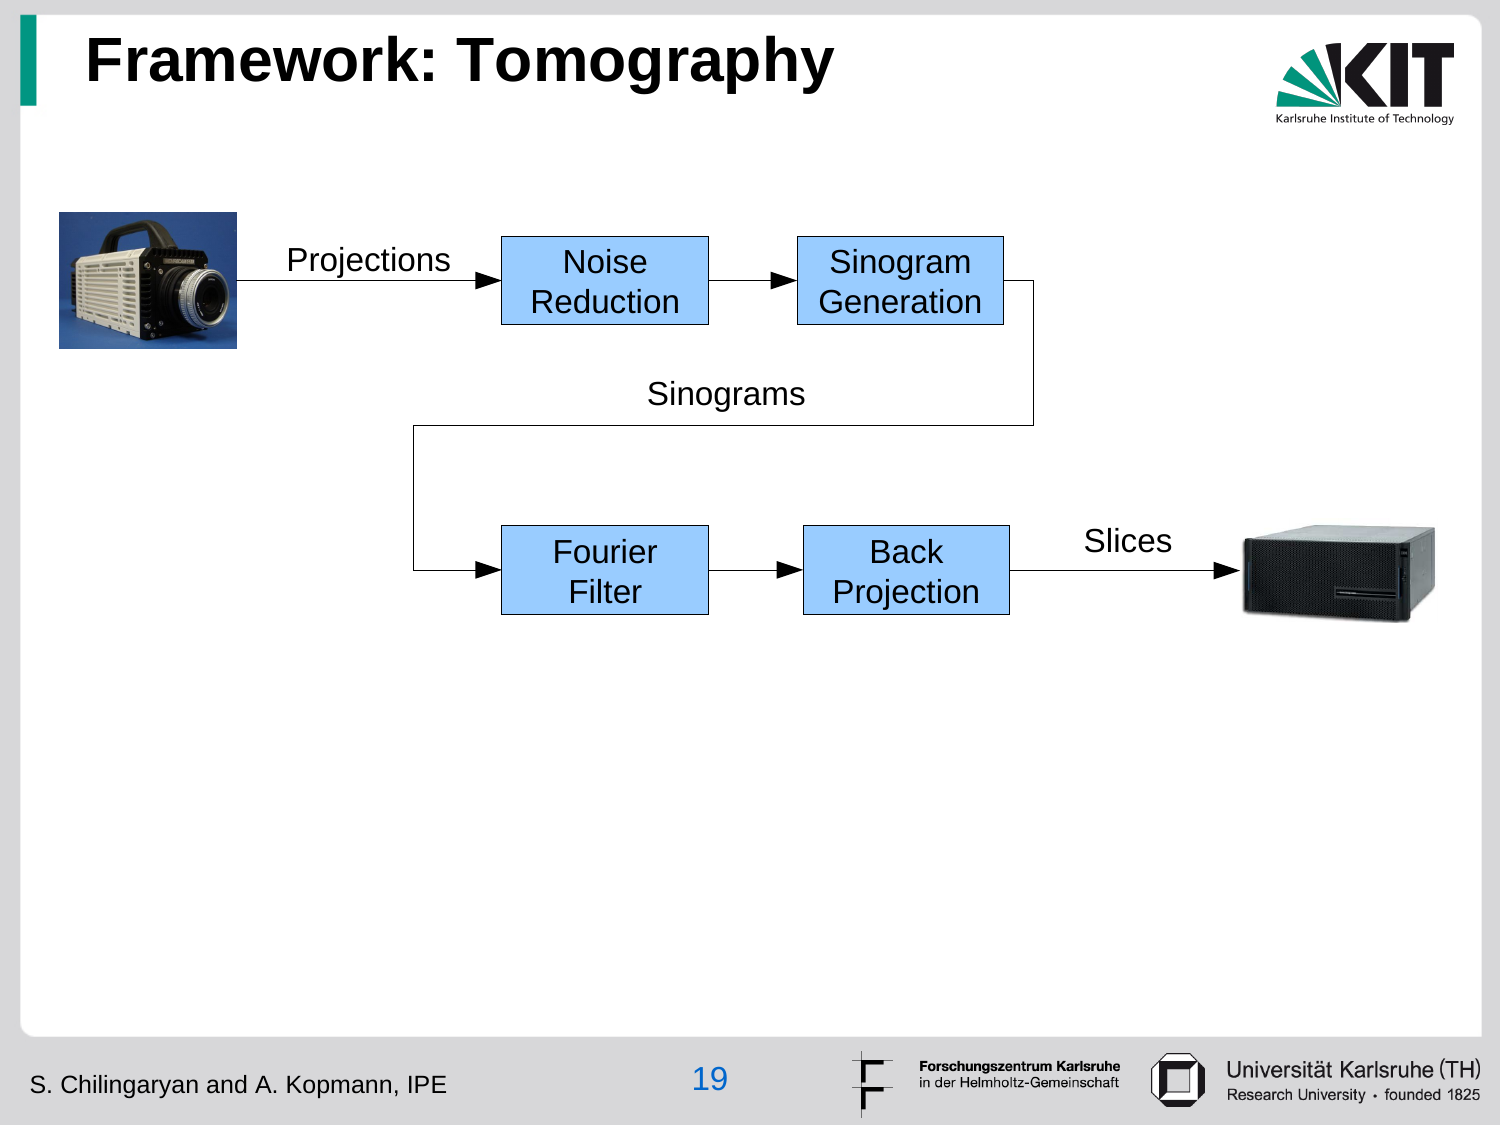

# Framework: Tomography
Projections
Noise
Reduction
Sinogram
Generation
Sinograms
Slices
Fourier
Filter
Back
Projection
S. Chilingaryan and A. Kopmann, IPE